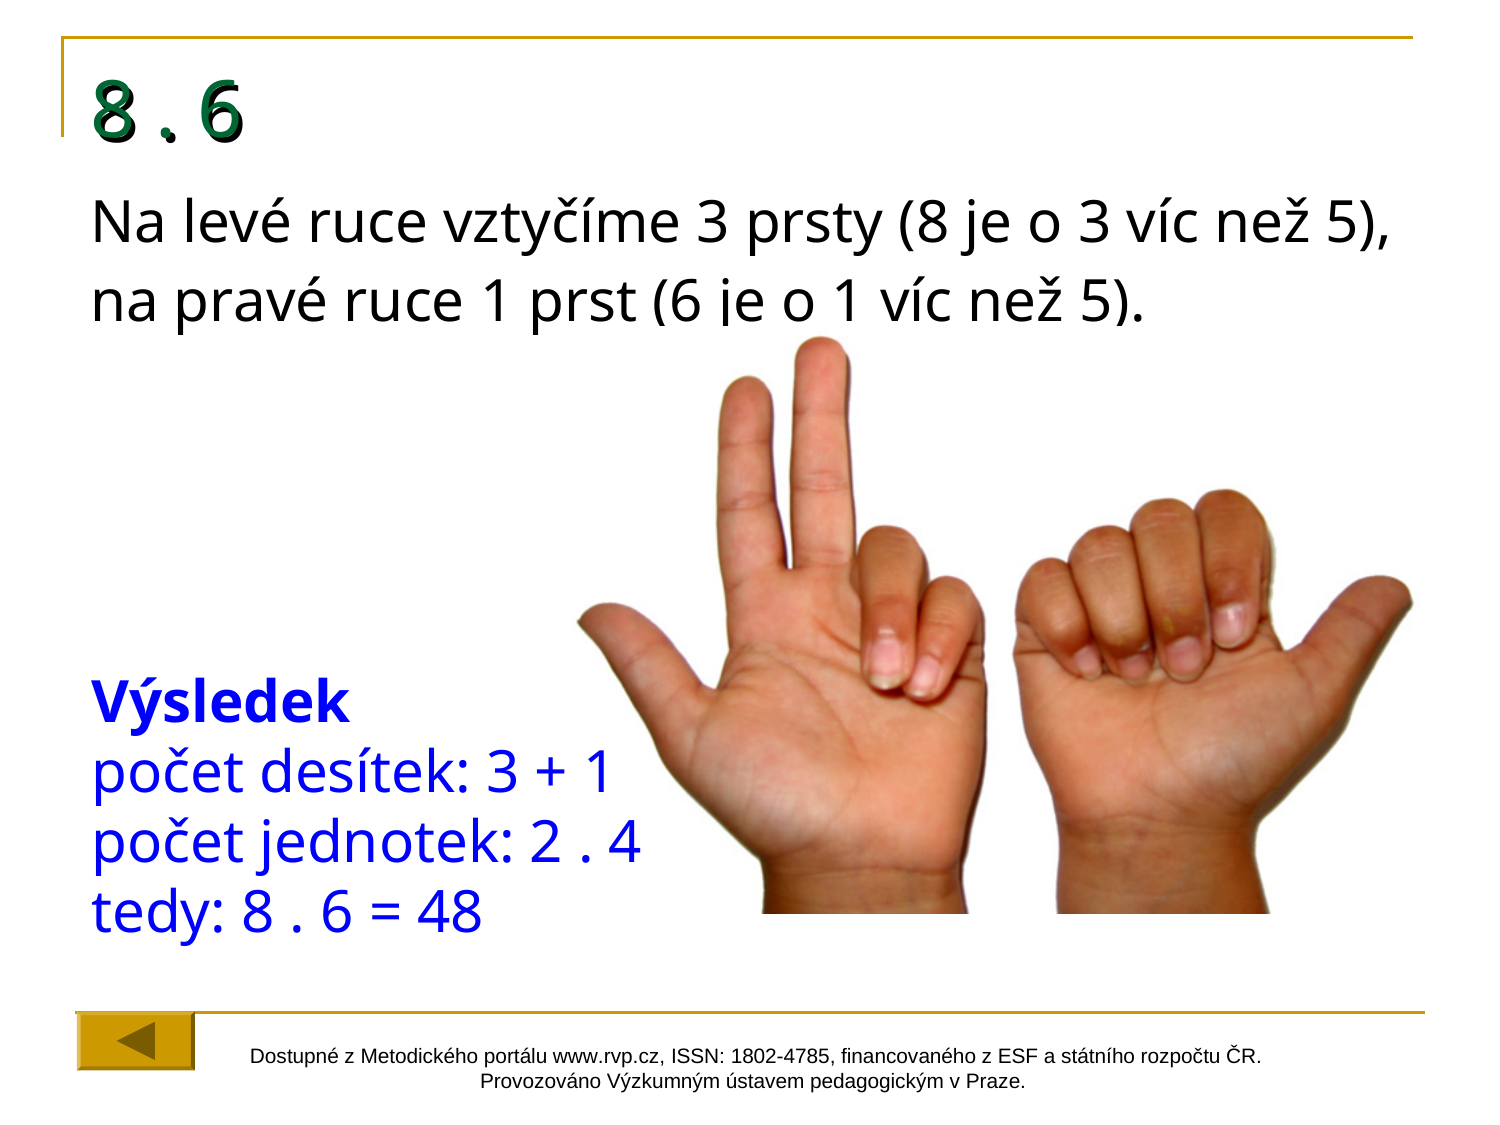

# 8 . 6
Na levé ruce vztyčíme 3 prsty (8 je o 3 víc než 5), na pravé ruce 1 prst (6 je o 1 víc než 5).
Výsledek
počet desítek: 3 + 1
počet jednotek: 2 . 4
tedy: 8 . 6 = 48